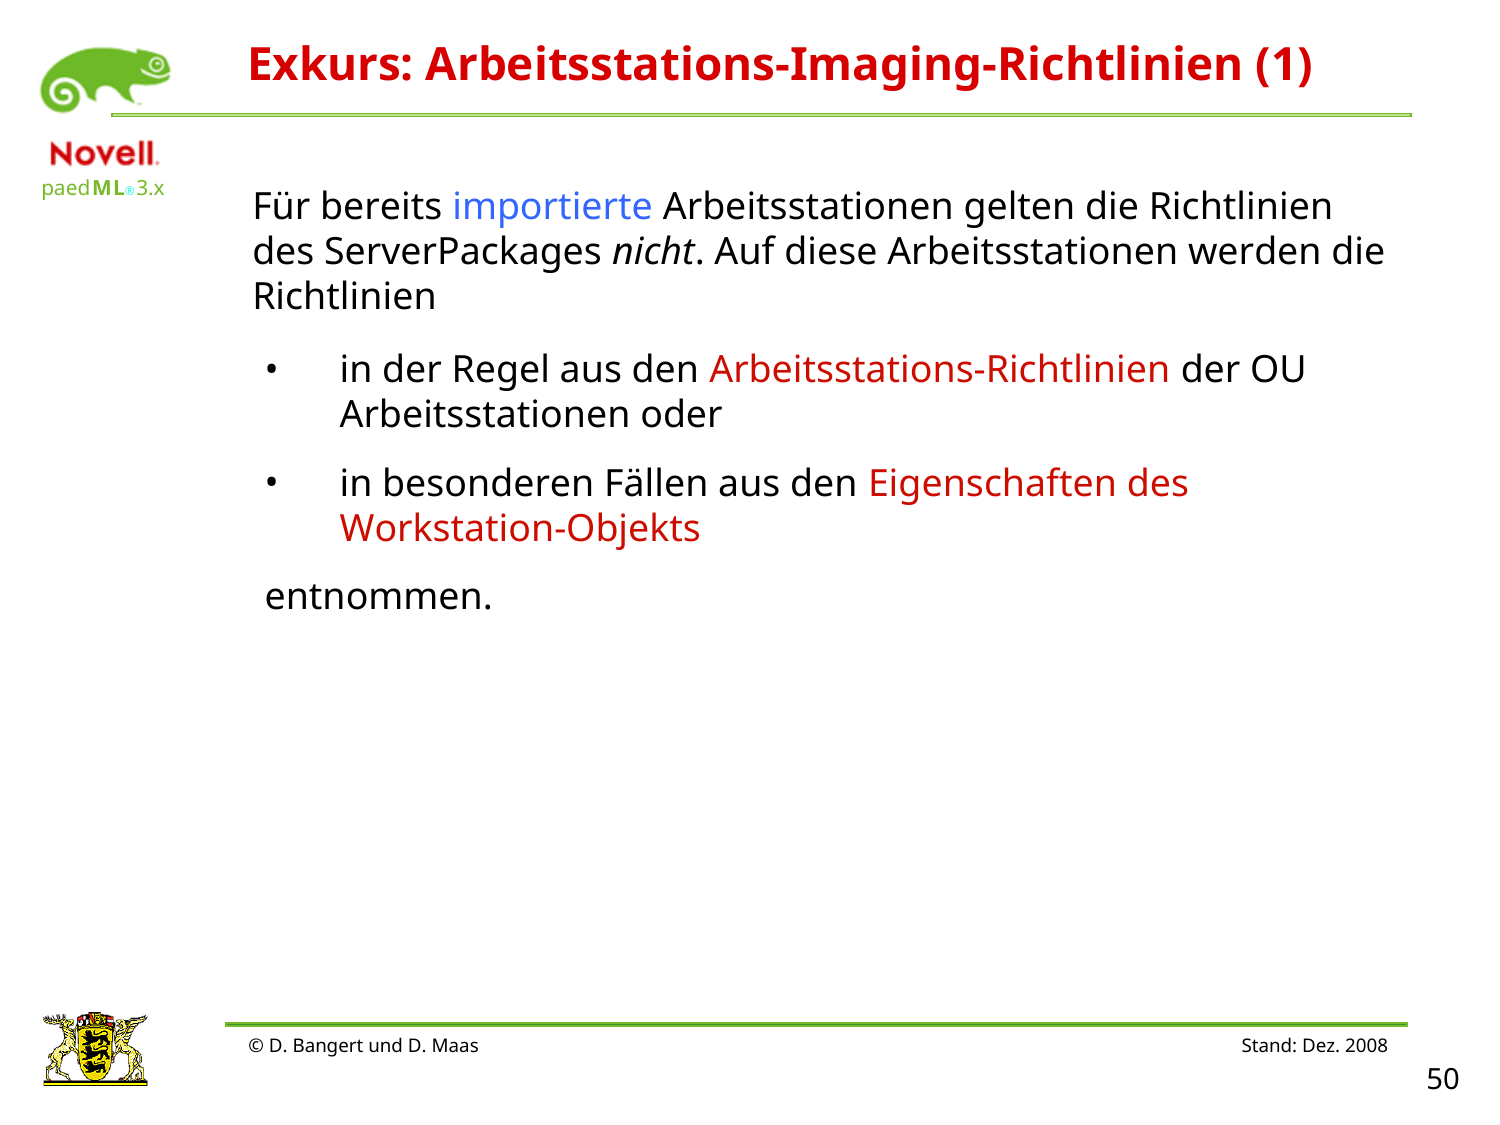

# Exkurs: Arbeitsstations-Imaging-Richtlinien (1)‏
Für bereits importierte Arbeitsstationen gelten die Richtlinien des ServerPackages nicht. Auf diese Arbeitsstationen werden die Richtlinien
in der Regel aus den Arbeitsstations-Richtlinien der OU Arbeitsstationen oder
in besonderen Fällen aus den Eigenschaften des Workstation-Objekts
entnommen.
© D. Bangert und D. Maas
Dez. 2008
50